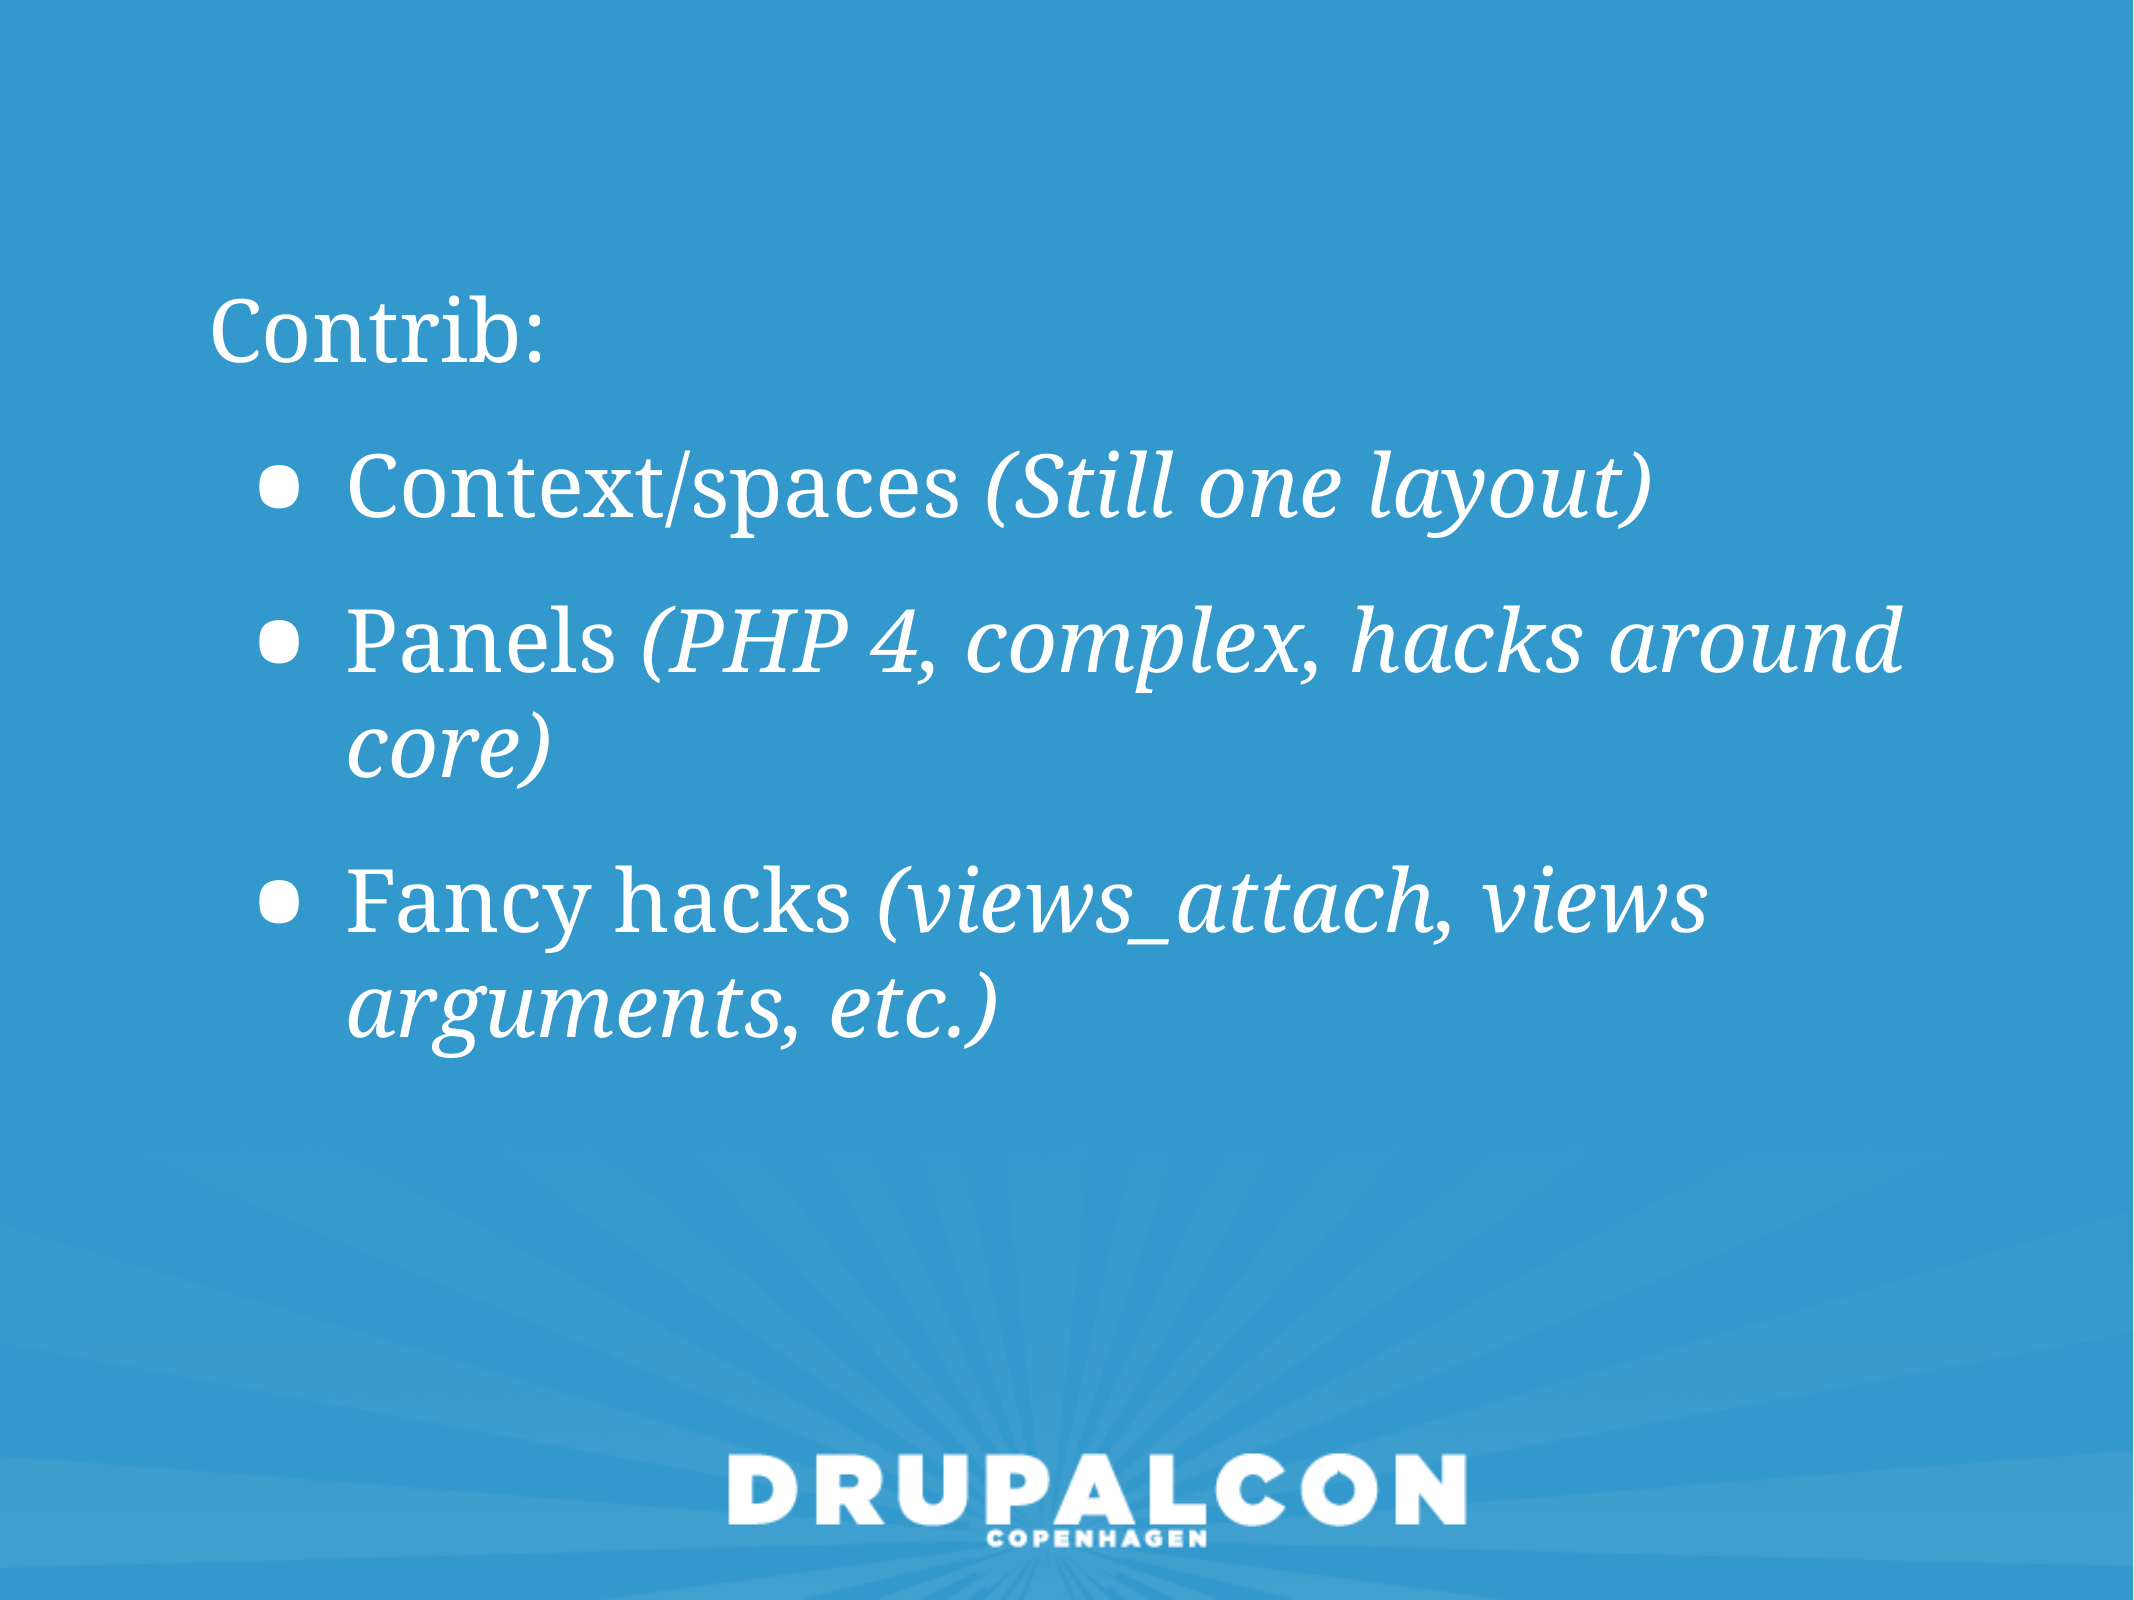

# Contrib:
Context/spaces (Still one layout)
Panels (PHP 4, complex, hacks around core)
Fancy hacks (views_attach, views arguments, etc.)